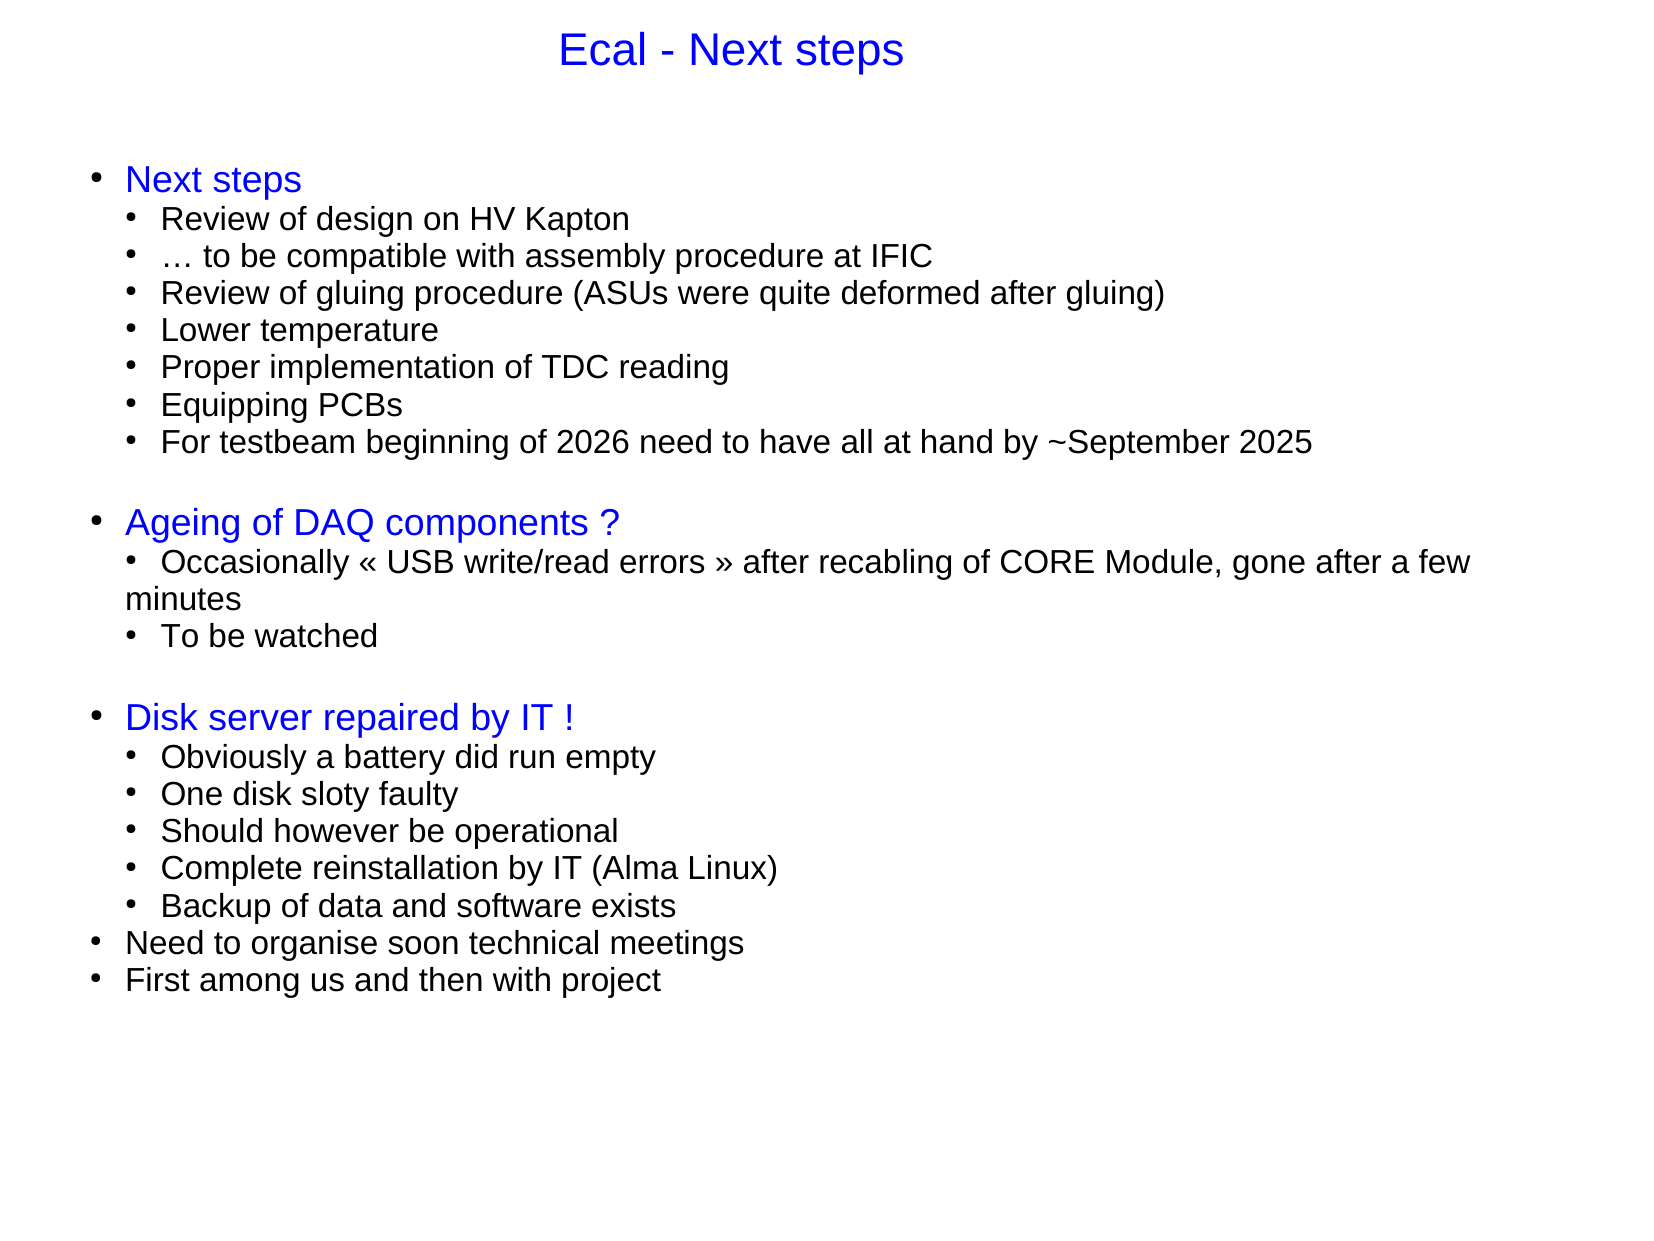

Ecal - Next steps
Next steps
Review of design on HV Kapton
… to be compatible with assembly procedure at IFIC
Review of gluing procedure (ASUs were quite deformed after gluing)
Lower temperature
Proper implementation of TDC reading
Equipping PCBs
For testbeam beginning of 2026 need to have all at hand by ~September 2025
Ageing of DAQ components ?
Occasionally « USB write/read errors » after recabling of CORE Module, gone after a few
minutes
To be watched
Disk server repaired by IT !
Obviously a battery did run empty
One disk sloty faulty
Should however be operational
Complete reinstallation by IT (Alma Linux)
Backup of data and software exists
Need to organise soon technical meetings
First among us and then with project